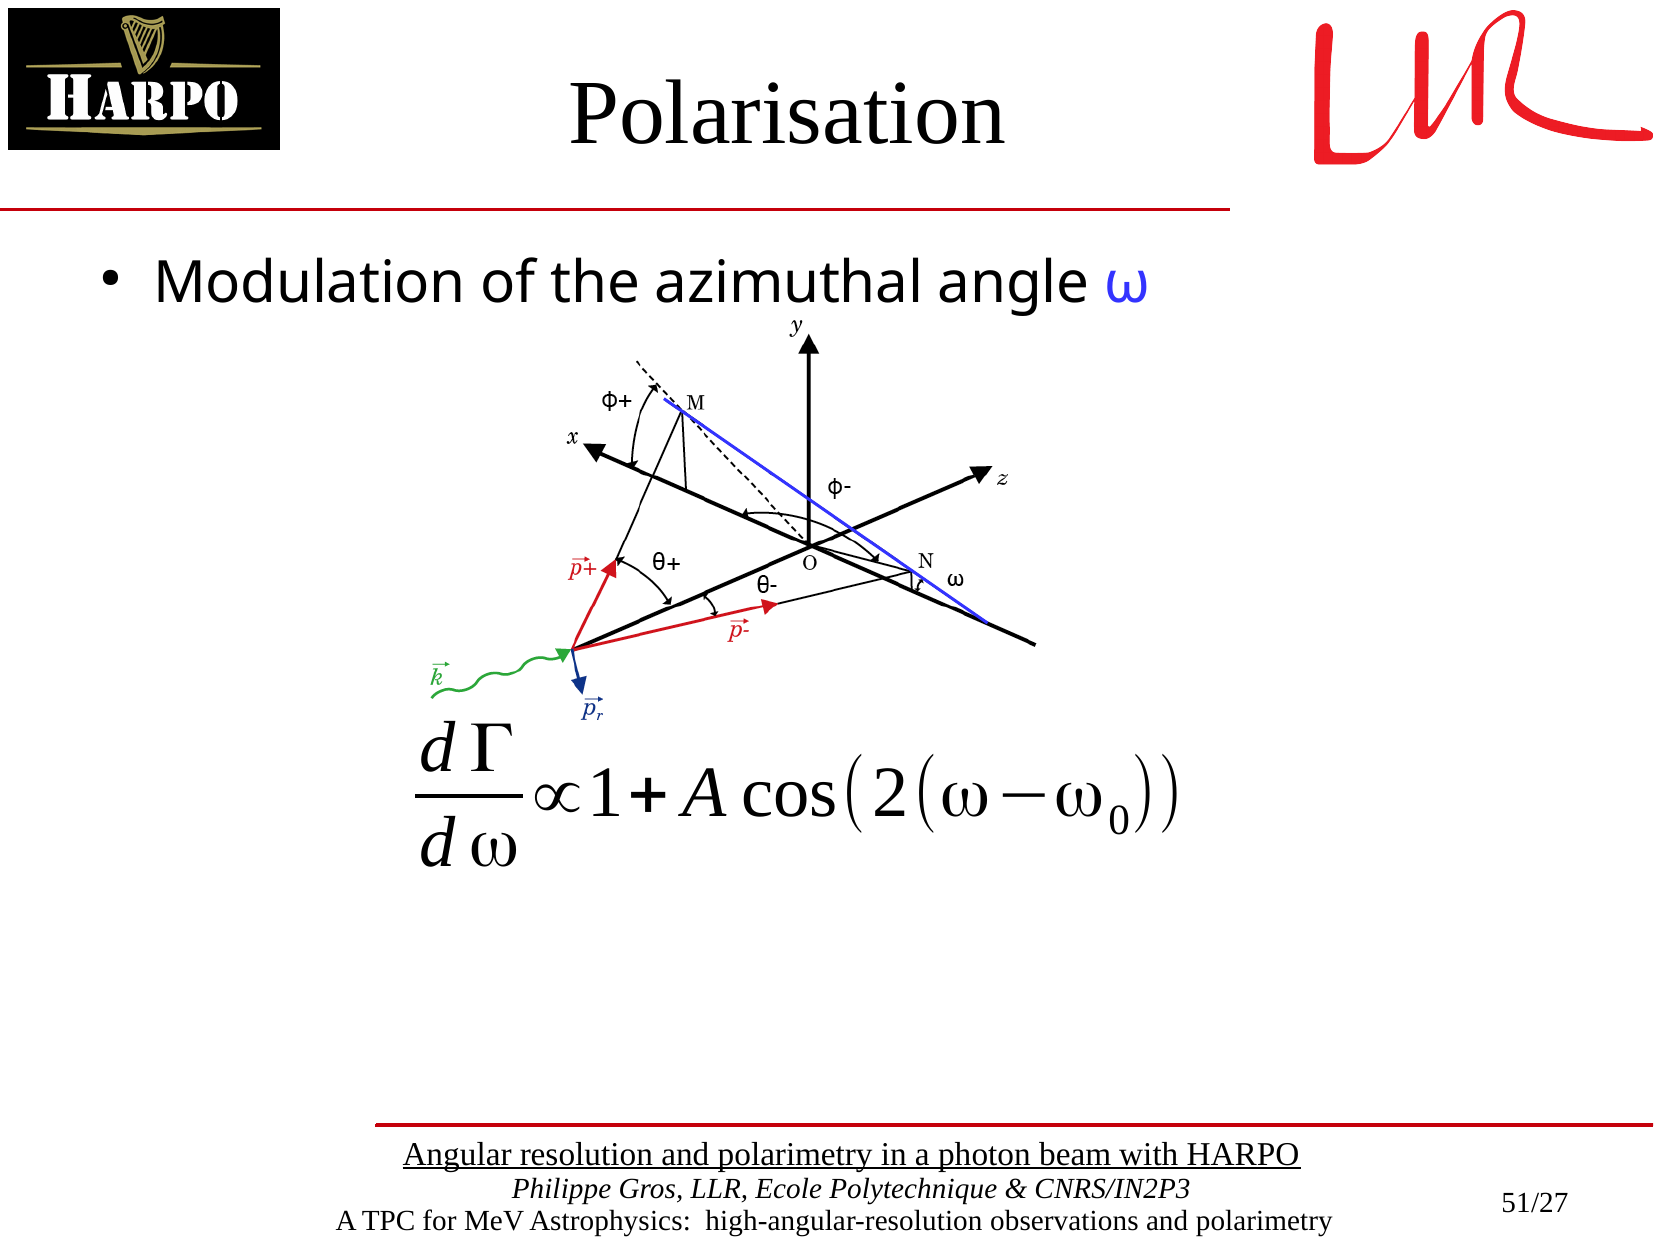

# Polarisation
Modulation of the azimuthal angle ω
51